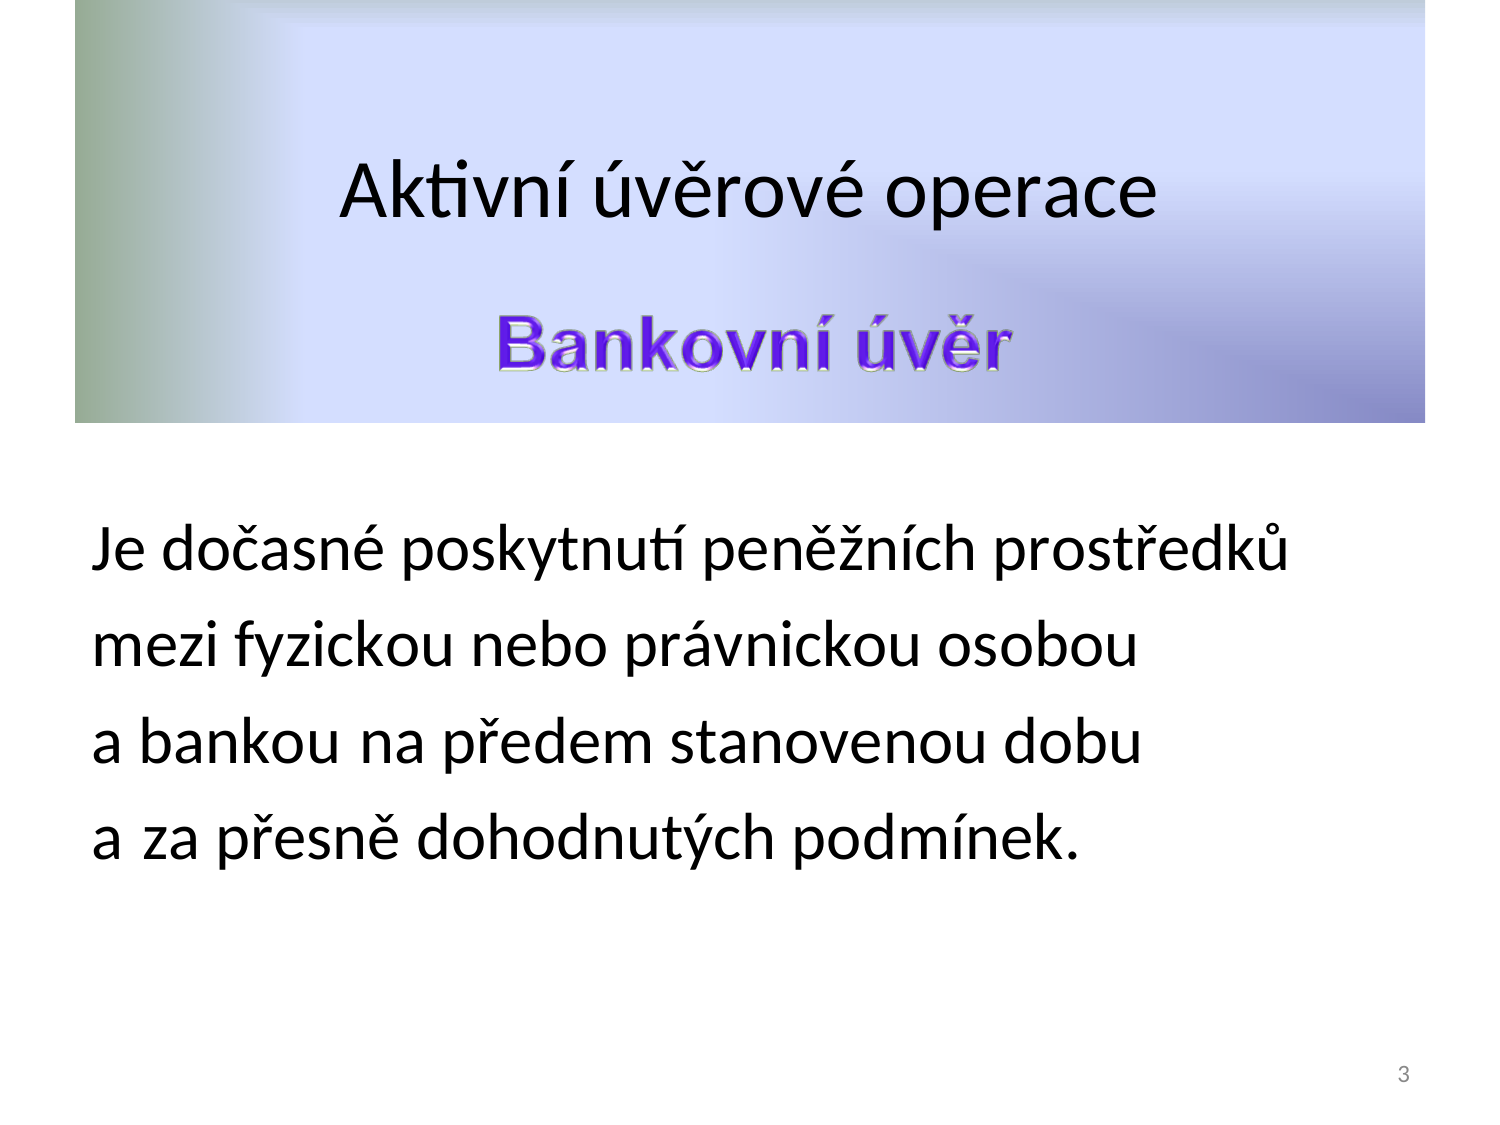

# Aktivní úvěrové operace
Je dočasné poskytnutí peněžních prostředků
mezi fyzickou nebo právnickou osobou
a bankou na předem stanovenou dobu
a za přesně dohodnutých podmínek.